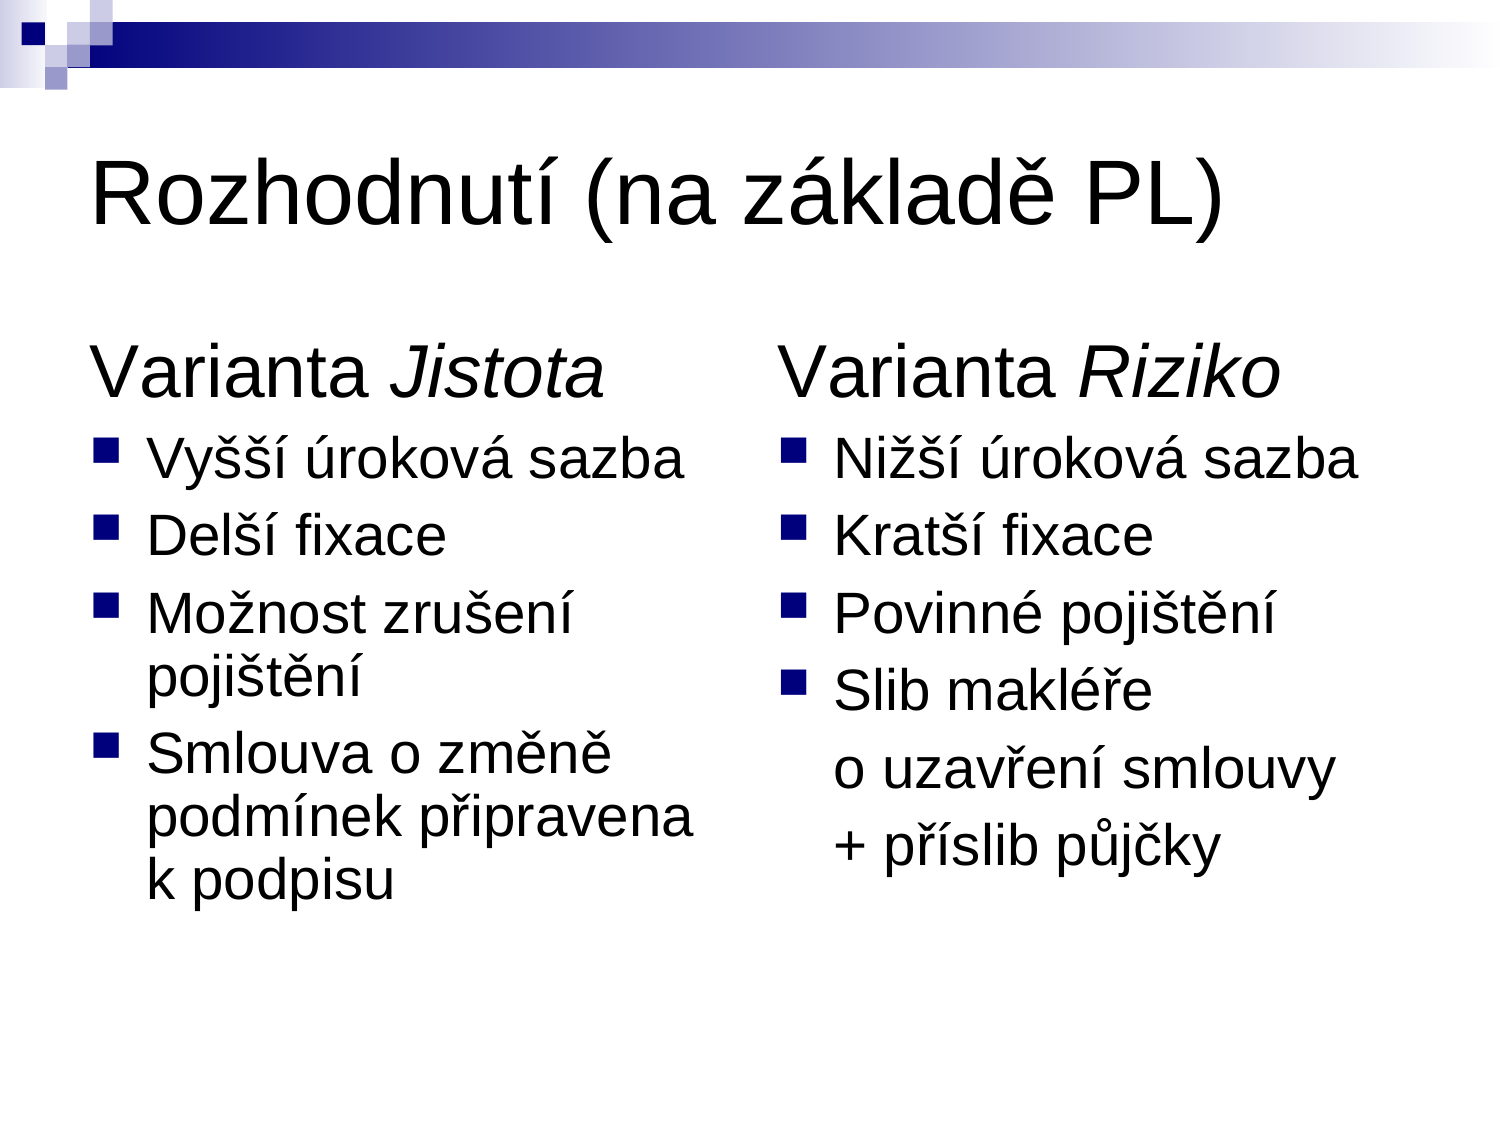

# Rozhodnutí (na základě PL)
Varianta Jistota
Vyšší úroková sazba
Delší fixace
Možnost zrušení pojištění
Smlouva o změně podmínek připravena k podpisu
Varianta Riziko
Nižší úroková sazba
Kratší fixace
Povinné pojištění
Slib makléře
	o uzavření smlouvy
	+ příslib půjčky